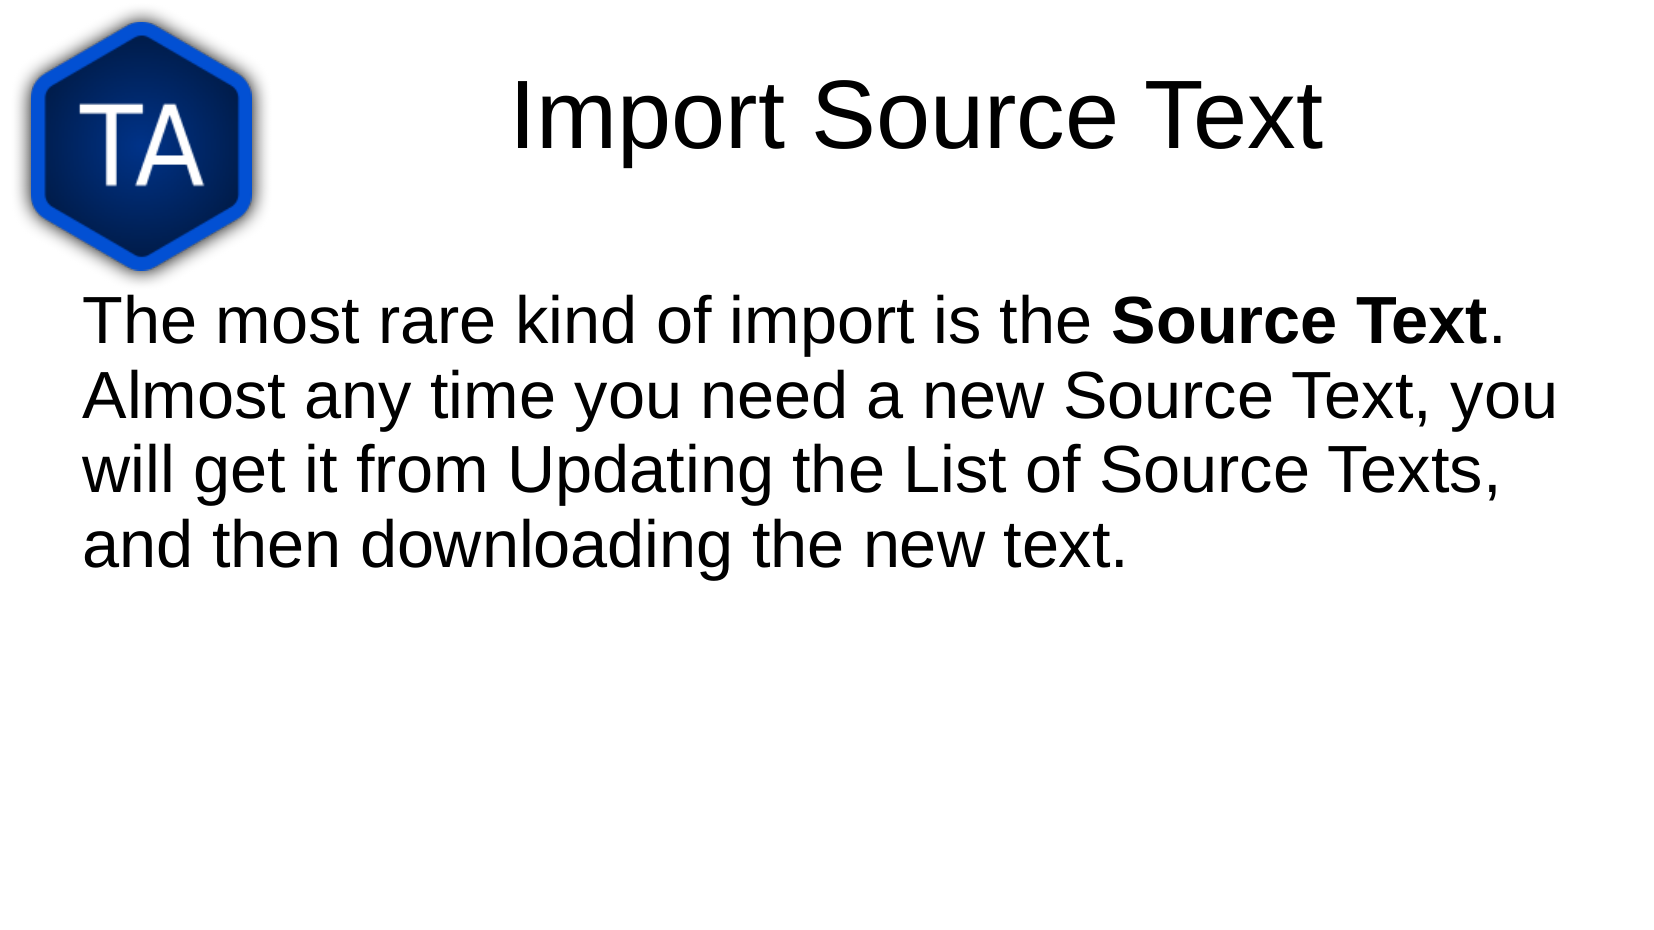

# Import Source Text
The most rare kind of import is the Source Text. Almost any time you need a new Source Text, you will get it from Updating the List of Source Texts, and then downloading the new text.